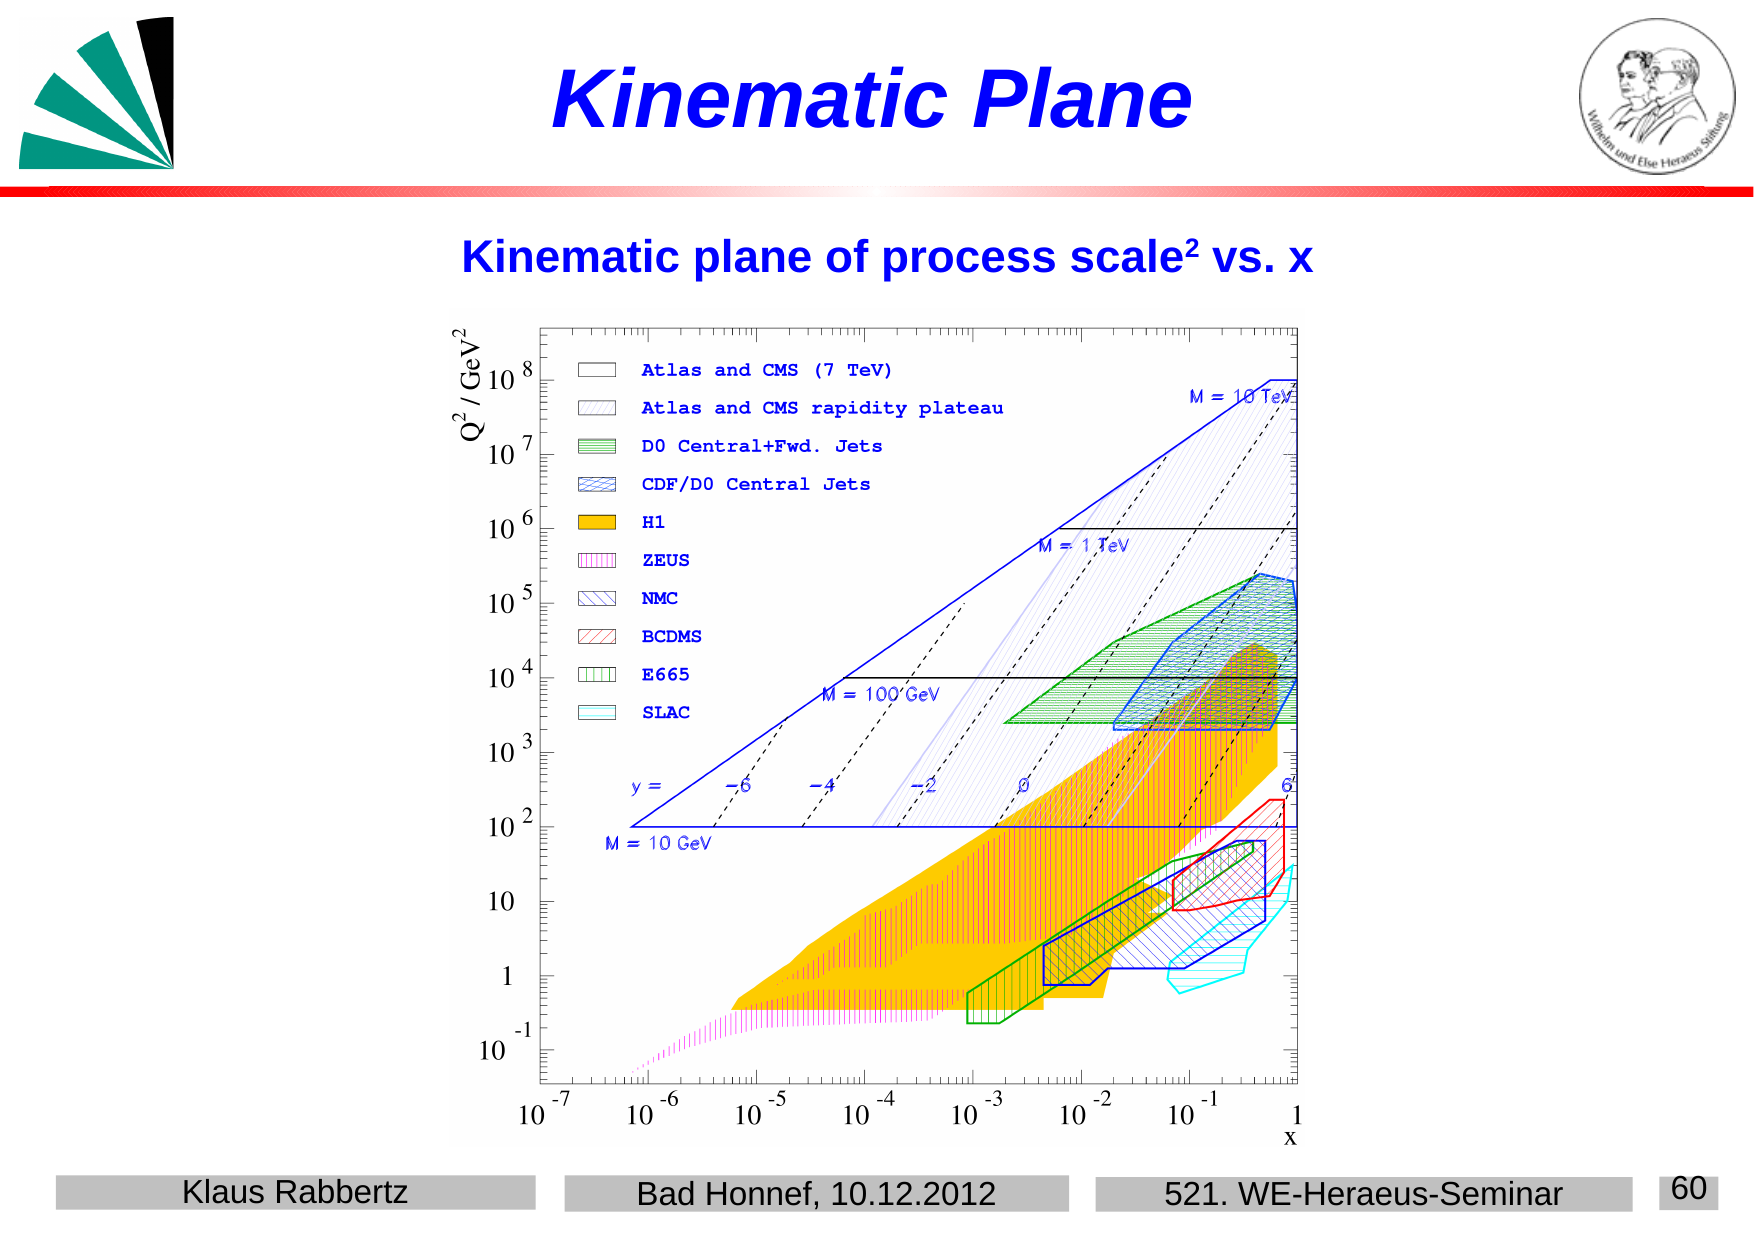

# Kinematic Plane
Kinematic plane of process scale2 vs. x